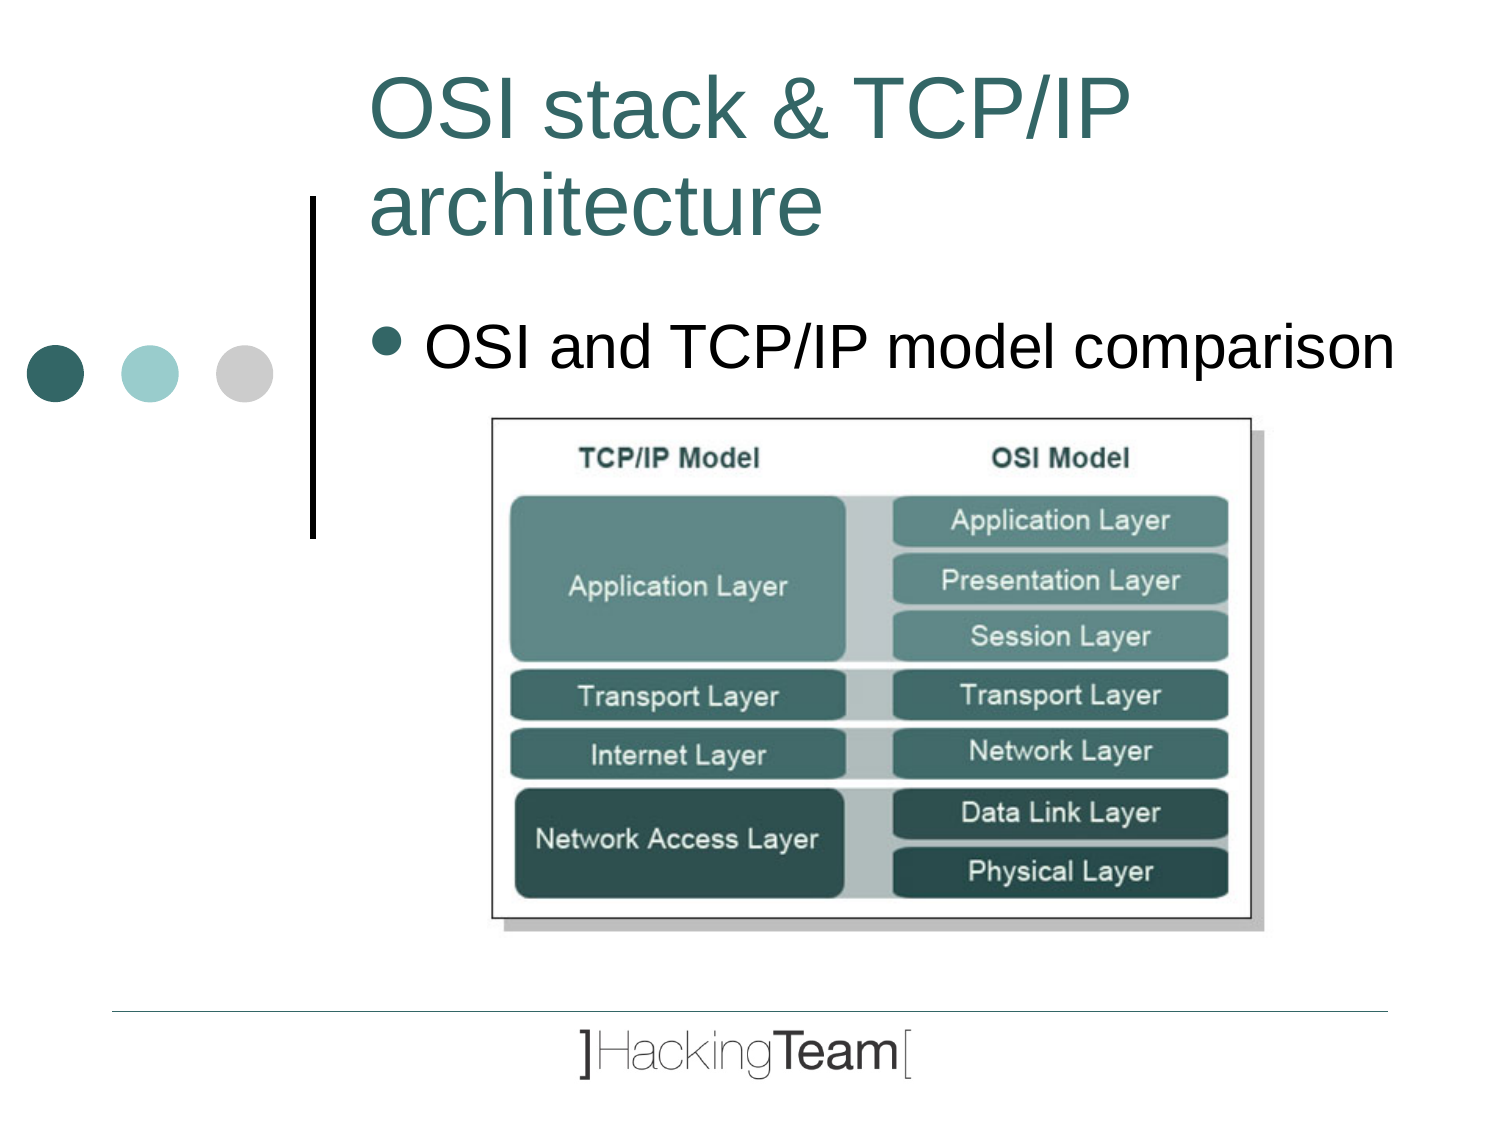

# OSI stack & TCP/IP architecture
OSI and TCP/IP model comparison